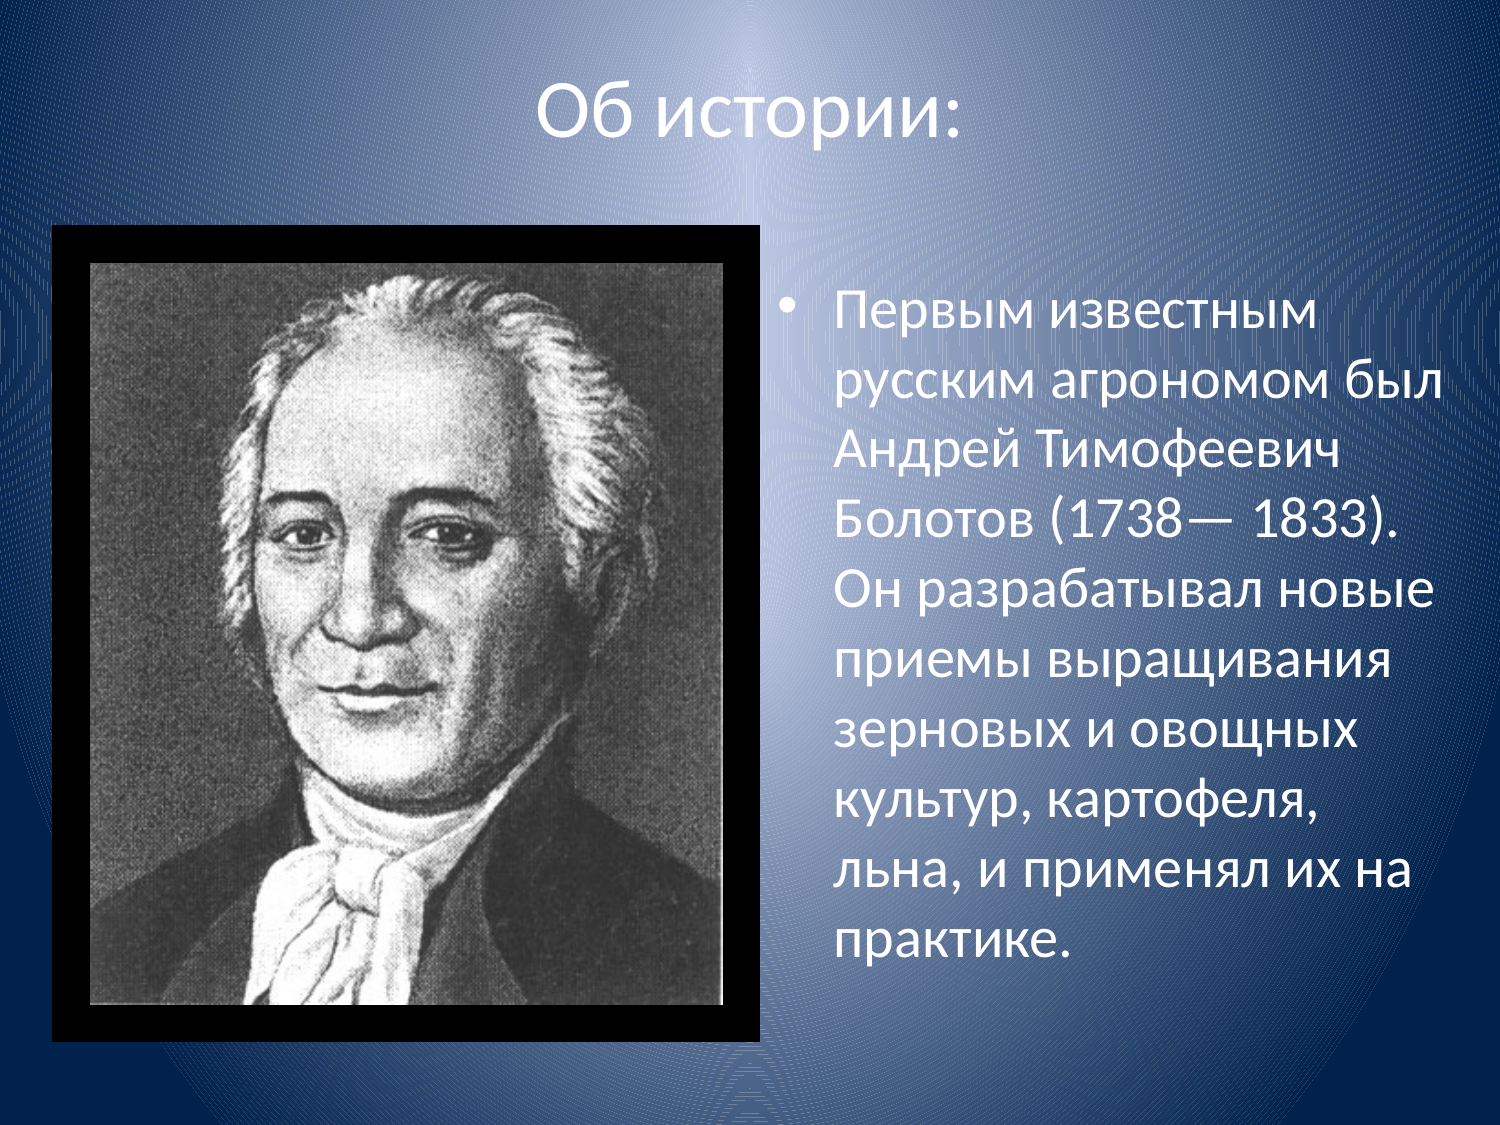

# Об истории:
Первым известным русским агрономом был Андрей Тимофеевич Болотов (1738— 1833). Он разрабатывал новые приемы выращивания зерновых и овощных культур, картофеля, льна, и применял их на практике.